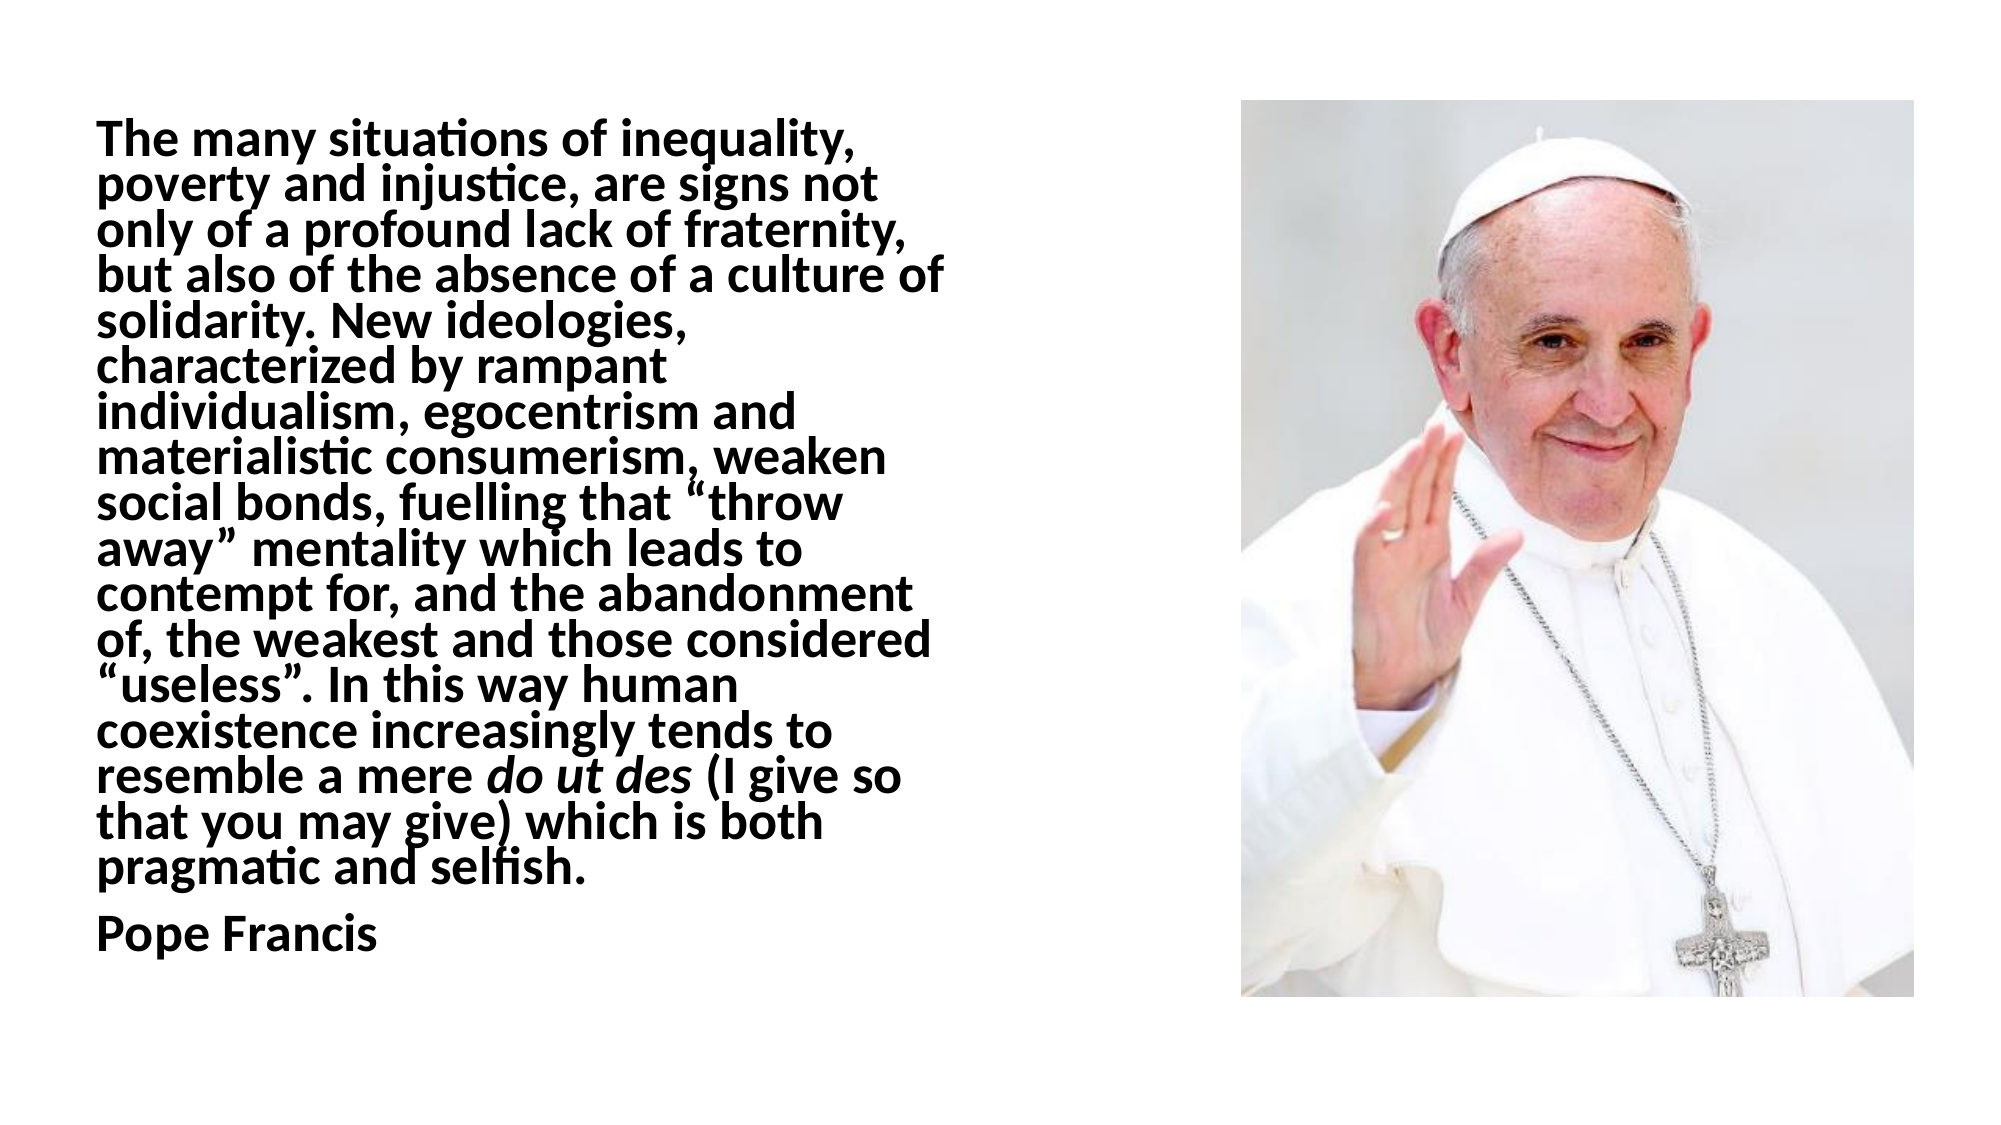

# The many situations of inequality, poverty and injustice, are signs not only of a profound lack of fraternity, but also of the absence of a culture of solidarity. New ideologies, characterized by rampant individualism, egocentrism and materialistic consumerism, weaken social bonds, fuelling that “throw away” mentality which leads to contempt for, and the abandonment of, the weakest and those considered “useless”. In this way human coexistence increasingly tends to resemble a mere do ut des (I give so that you may give) which is both pragmatic and selfish.
Pope Francis